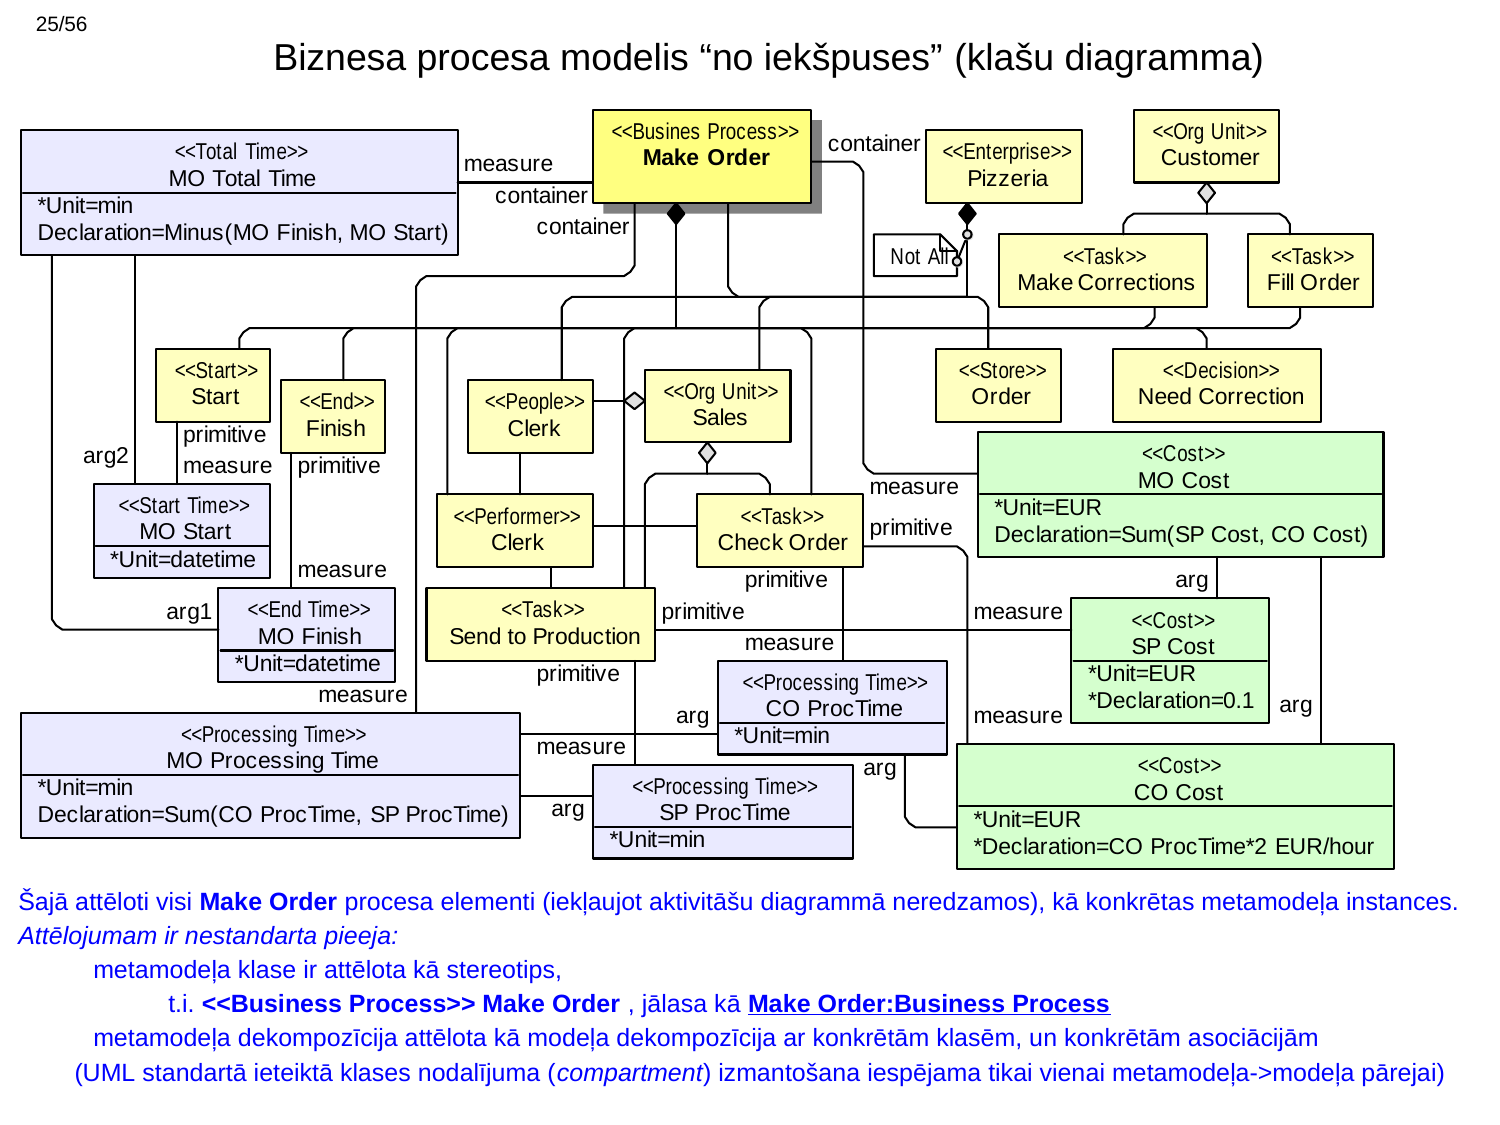

25
# Biznesa procesa modelis “no iekšpuses” (klašu diagramma)
Šajā attēloti visi Make Order procesa elementi (iekļaujot aktivitāšu diagrammā neredzamos), kā konkrētas metamodeļa instances.
Attēlojumam ir nestandarta pieeja:
metamodeļa klase ir attēlota kā stereotips,
t.i. <<Business Process>> Make Order , jālasa kā Make Order:Business Process
metamodeļa dekompozīcija attēlota kā modeļa dekompozīcija ar konkrētām klasēm, un konkrētām asociācijām
	(UML standartā ieteiktā klases nodalījuma (compartment) izmantošana iespējama tikai vienai metamodeļa->modeļa pārejai)